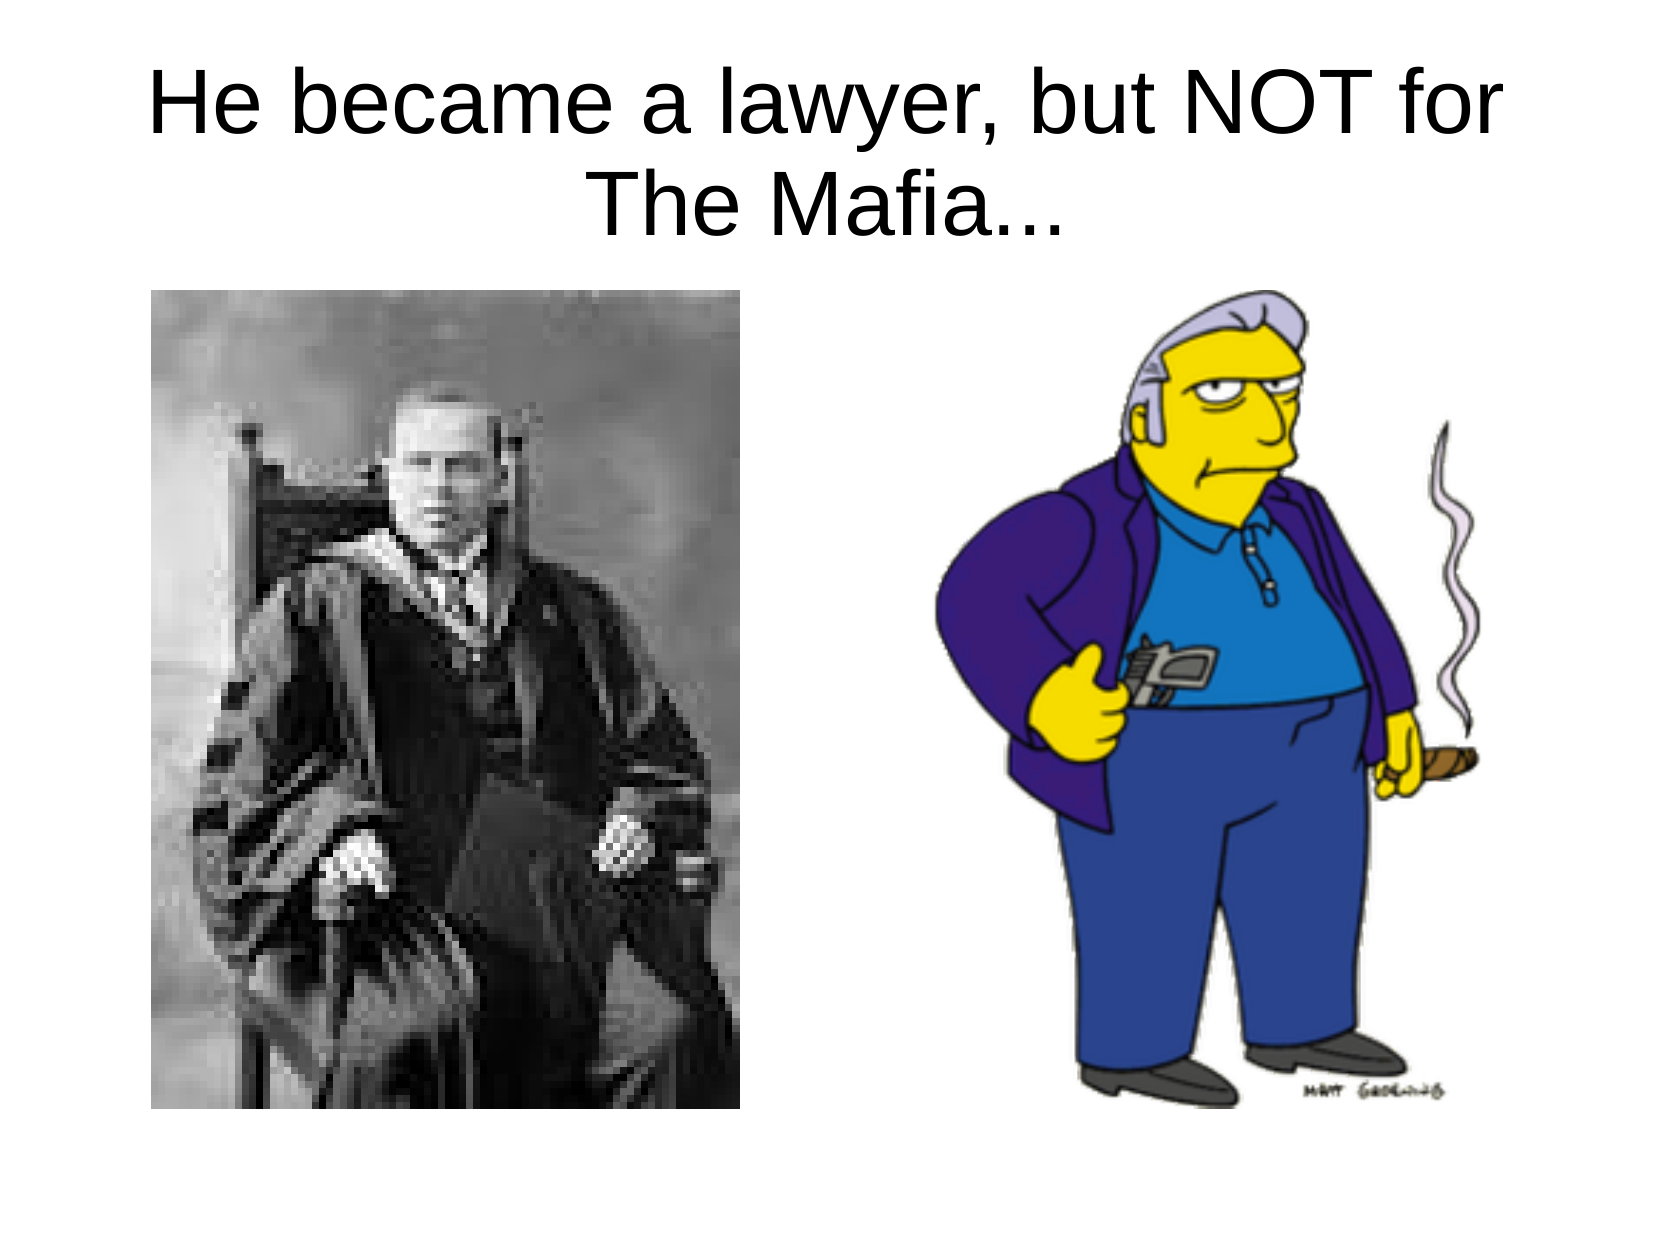

# He became a lawyer, but NOT for The Mafia...